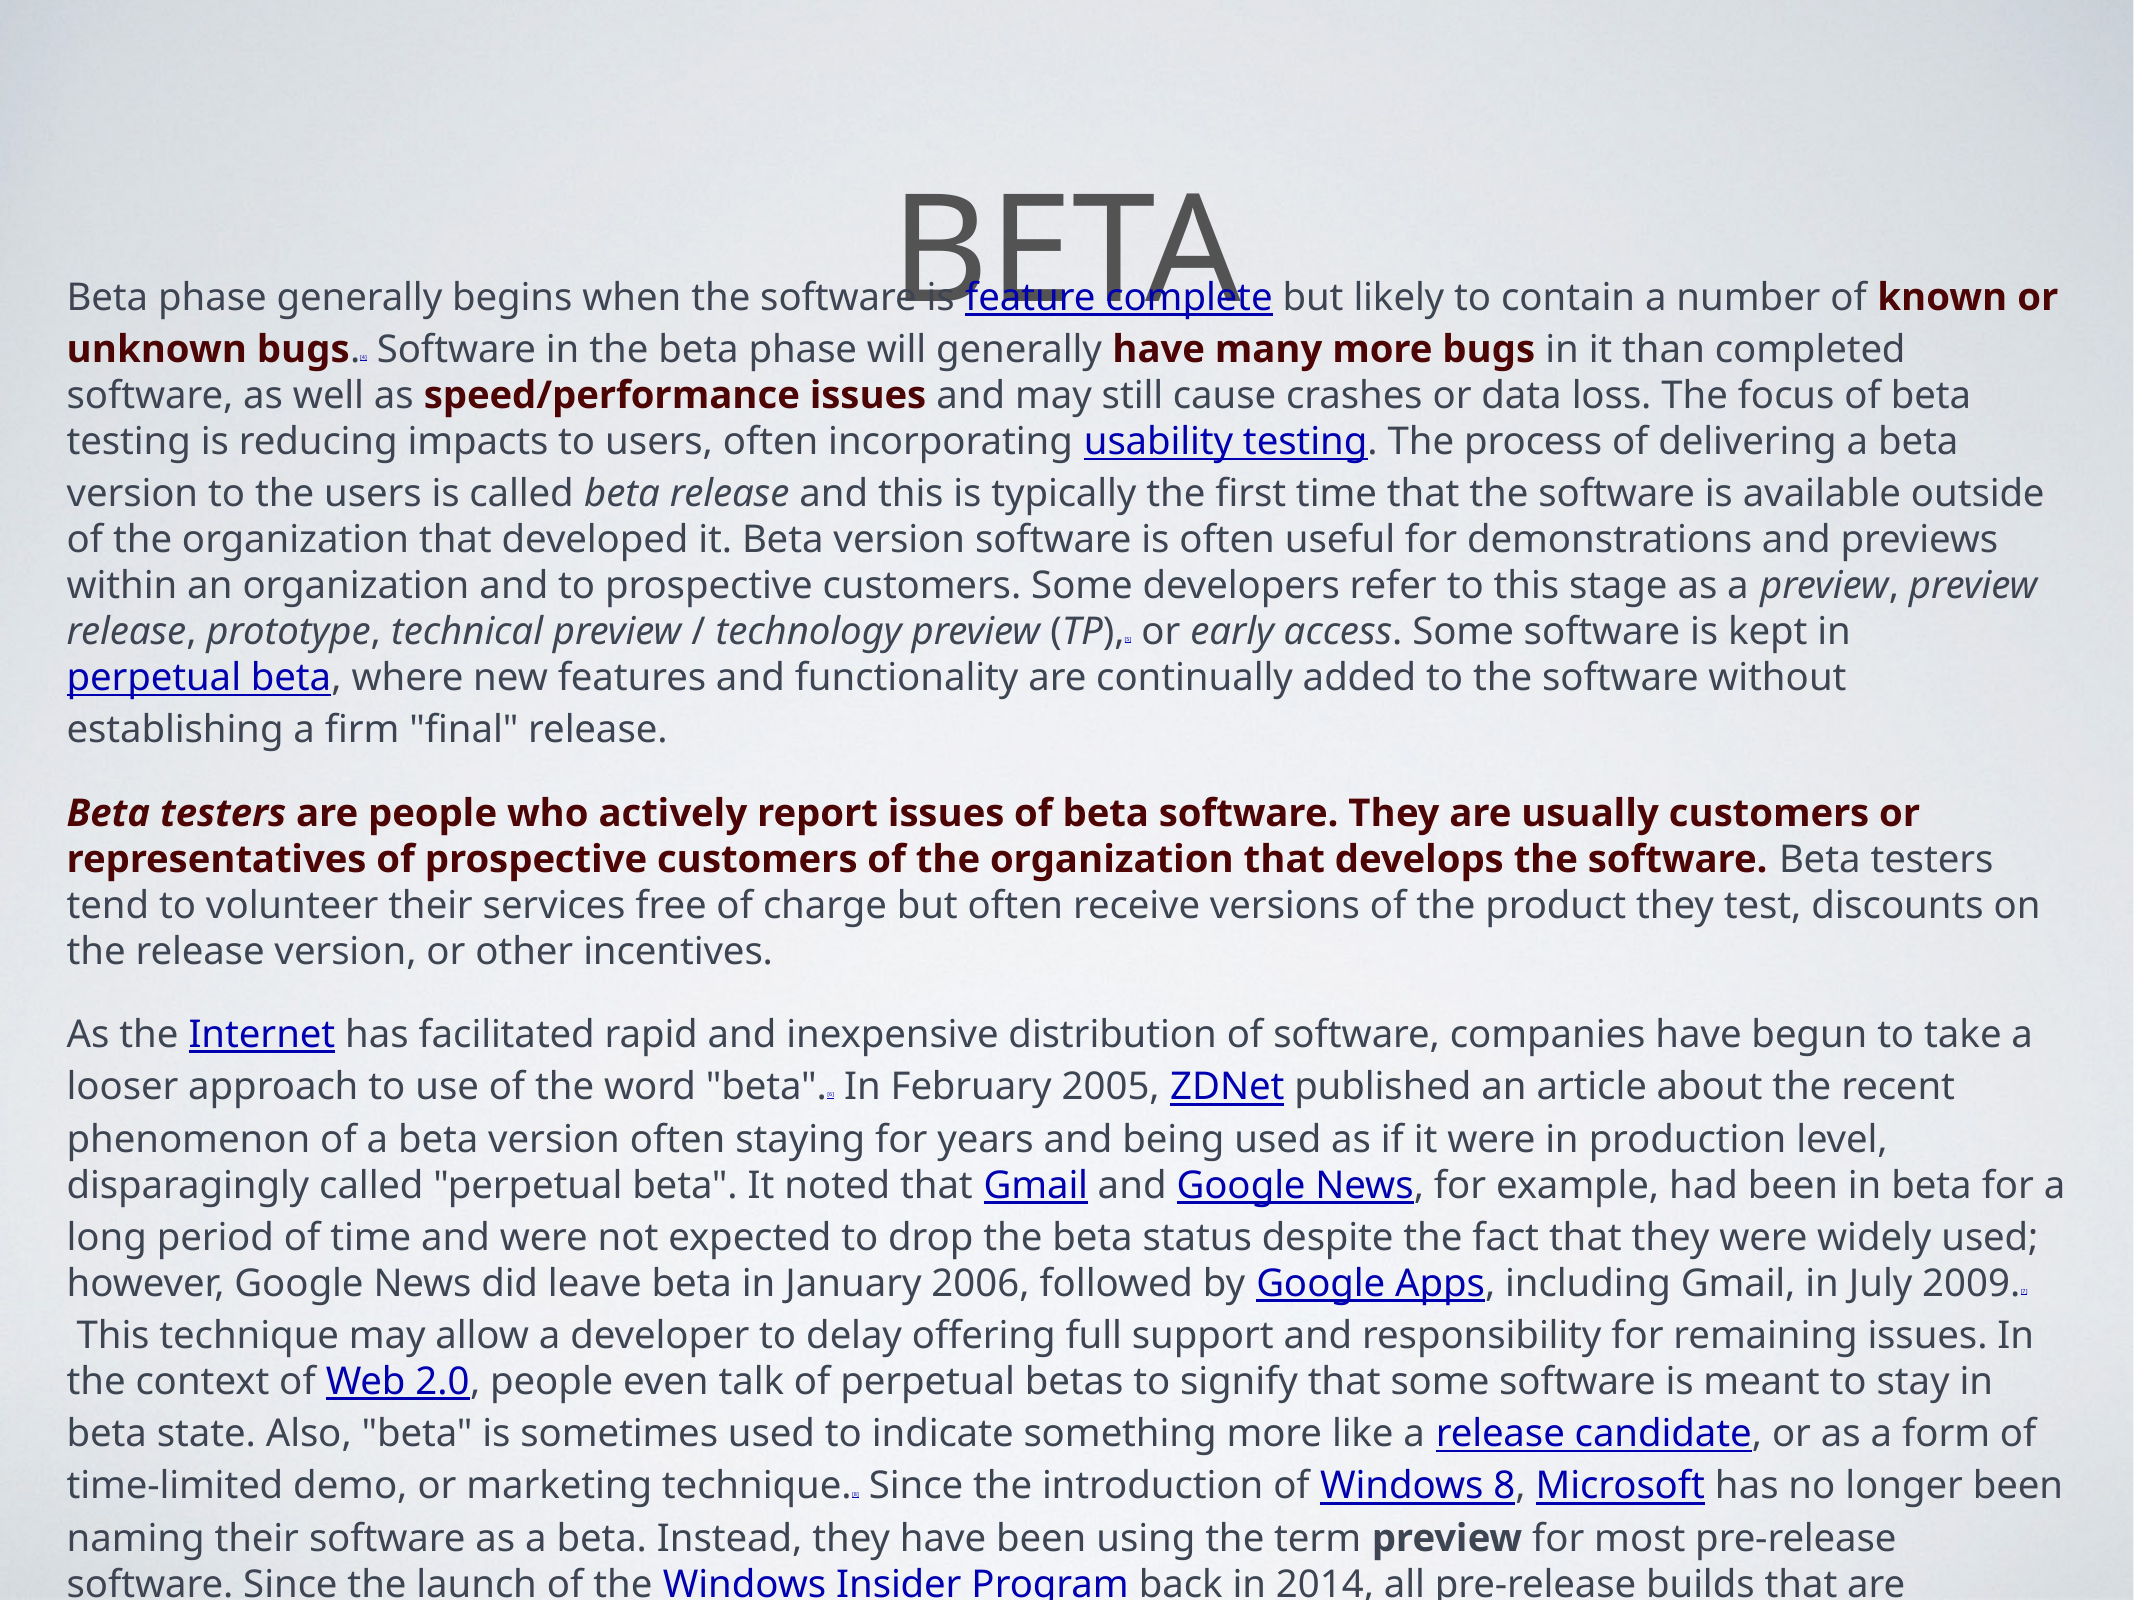

# Beta
Beta phase generally begins when the software is feature complete but likely to contain a number of known or unknown bugs.[4] Software in the beta phase will generally have many more bugs in it than completed software, as well as speed/performance issues and may still cause crashes or data loss. The focus of beta testing is reducing impacts to users, often incorporating usability testing. The process of delivering a beta version to the users is called beta release and this is typically the first time that the software is available outside of the organization that developed it. Beta version software is often useful for demonstrations and previews within an organization and to prospective customers. Some developers refer to this stage as a preview, preview release, prototype, technical preview / technology preview (TP),[5] or early access. Some software is kept in perpetual beta, where new features and functionality are continually added to the software without establishing a firm "final" release.
Beta testers are people who actively report issues of beta software. They are usually customers or representatives of prospective customers of the organization that develops the software. Beta testers tend to volunteer their services free of charge but often receive versions of the product they test, discounts on the release version, or other incentives.
As the Internet has facilitated rapid and inexpensive distribution of software, companies have begun to take a looser approach to use of the word "beta".[6] In February 2005, ZDNet published an article about the recent phenomenon of a beta version often staying for years and being used as if it were in production level, disparagingly called "perpetual beta". It noted that Gmail and Google News, for example, had been in beta for a long period of time and were not expected to drop the beta status despite the fact that they were widely used; however, Google News did leave beta in January 2006, followed by Google Apps, including Gmail, in July 2009.[7] This technique may allow a developer to delay offering full support and responsibility for remaining issues. In the context of Web 2.0, people even talk of perpetual betas to signify that some software is meant to stay in beta state. Also, "beta" is sometimes used to indicate something more like a release candidate, or as a form of time-limited demo, or marketing technique.[8] Since the introduction of Windows 8, Microsoft has no longer been naming their software as a beta. Instead, they have been using the term preview for most pre-release software. Since the launch of the Windows Insider Program back in 2014, all pre-release builds that are released through the program are known as Insider Preview builds.